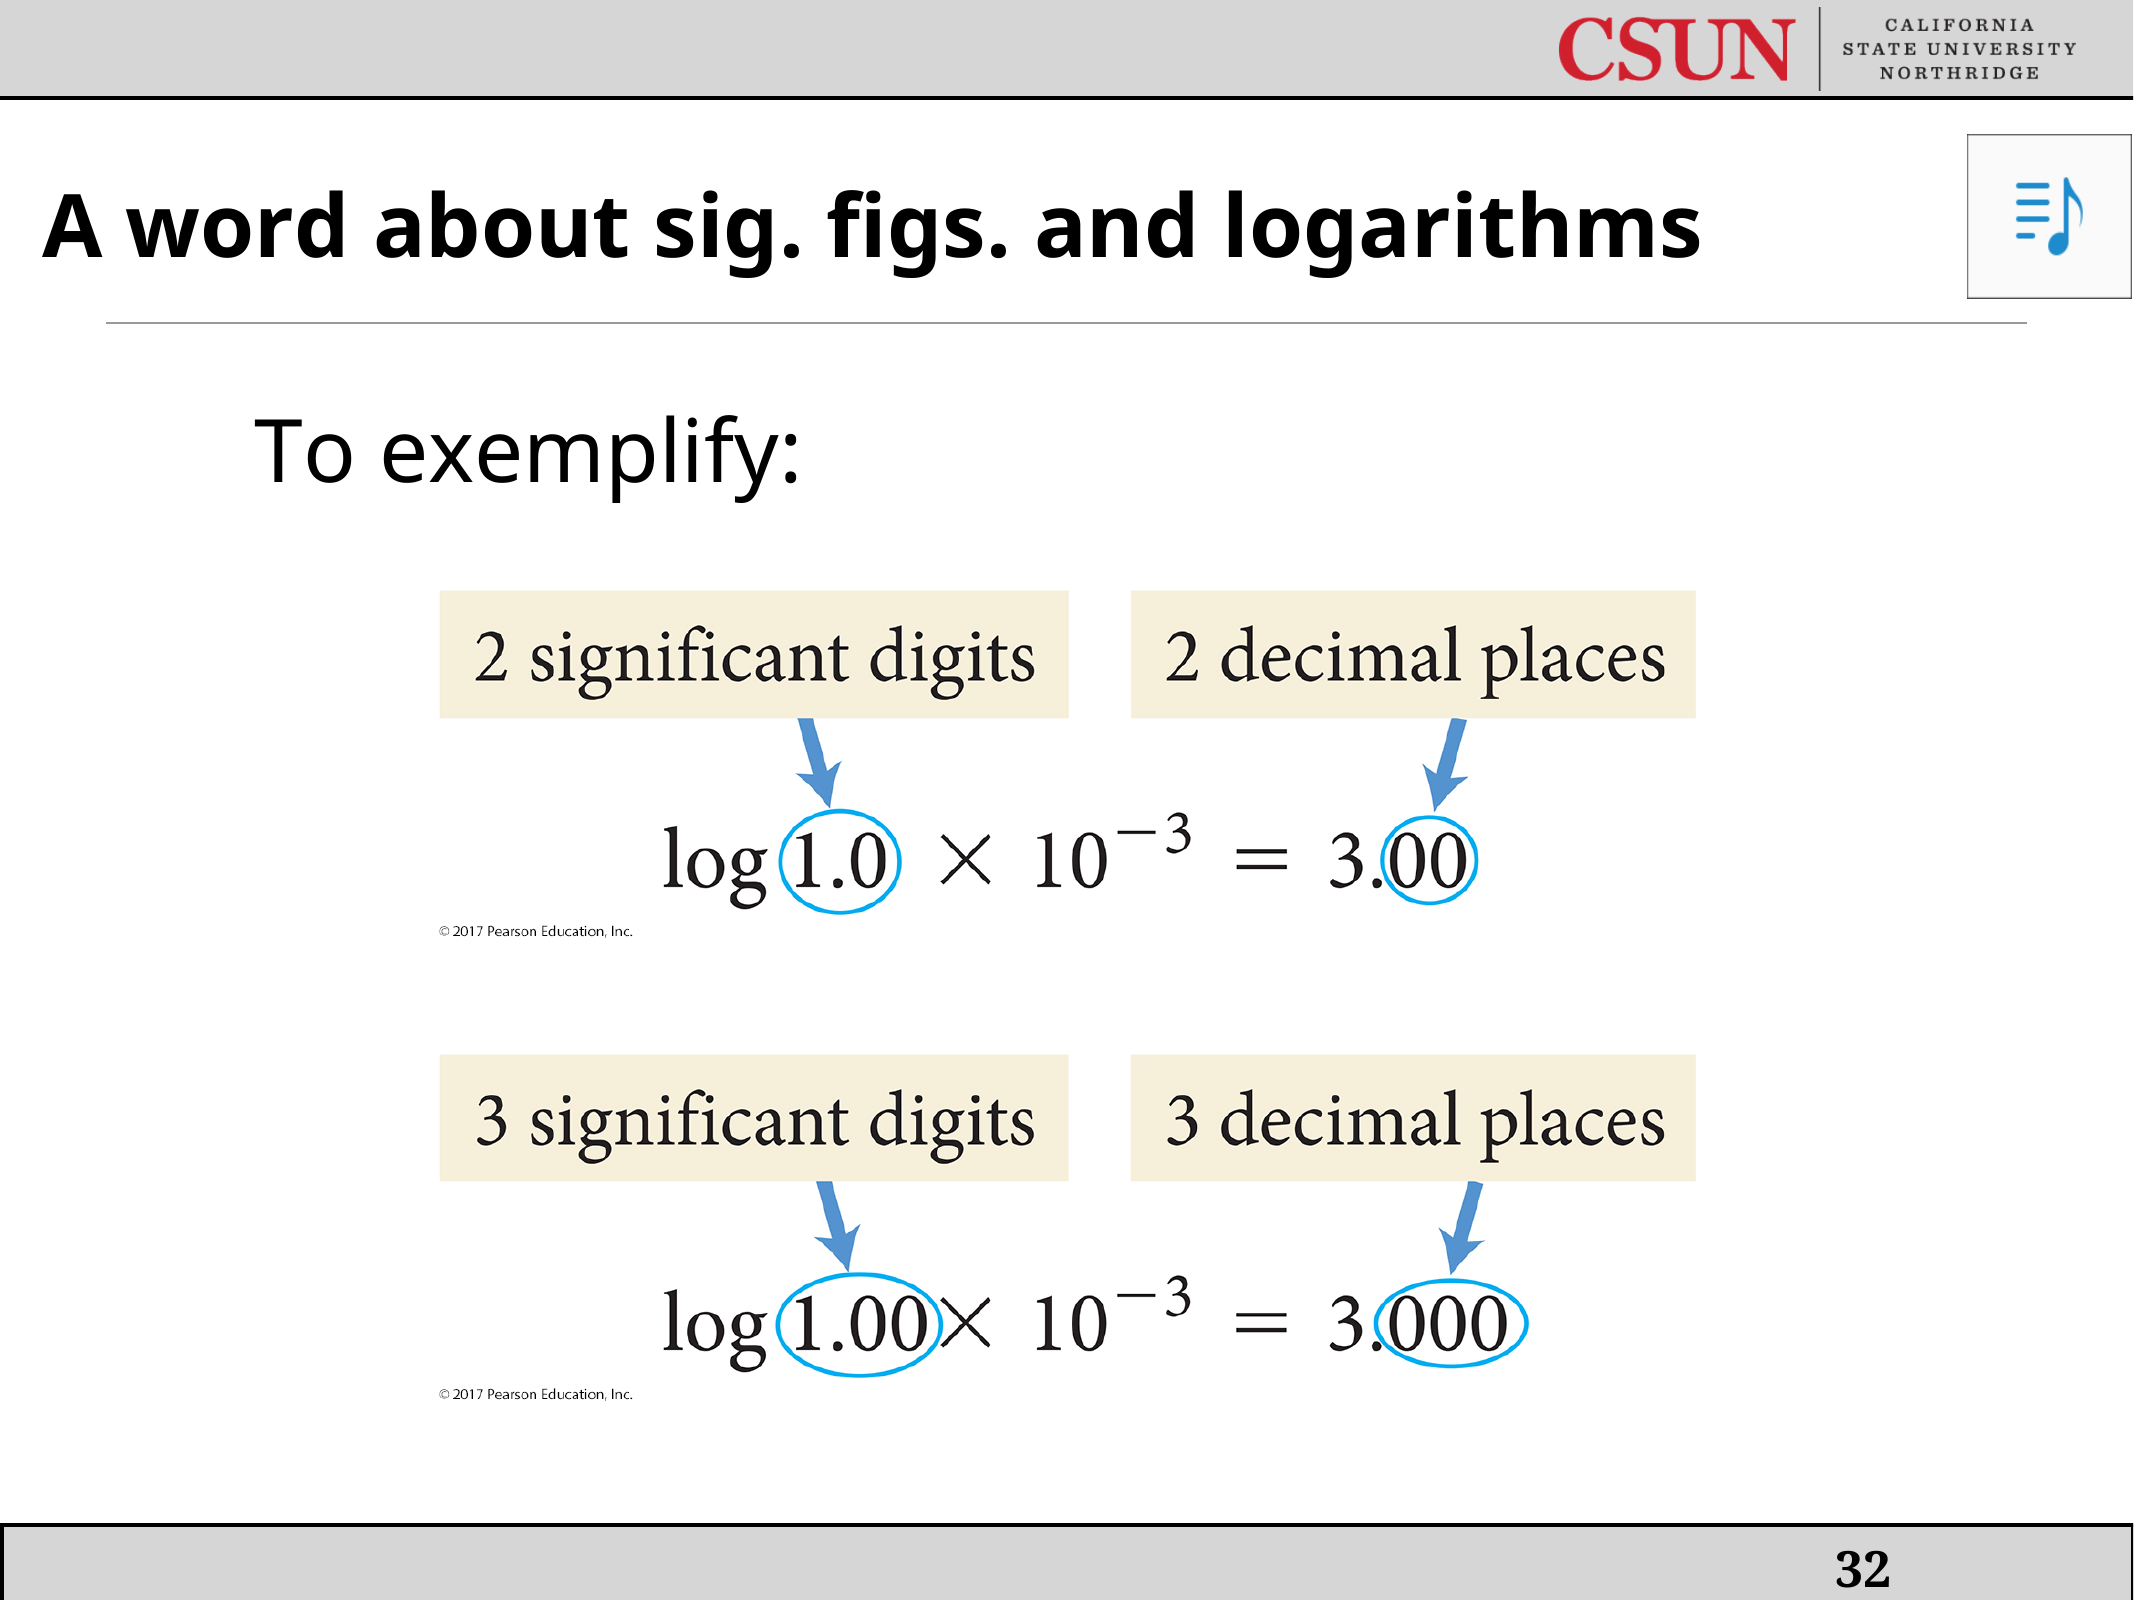

# A word about sig. figs. and logarithms
To exemplify:
32